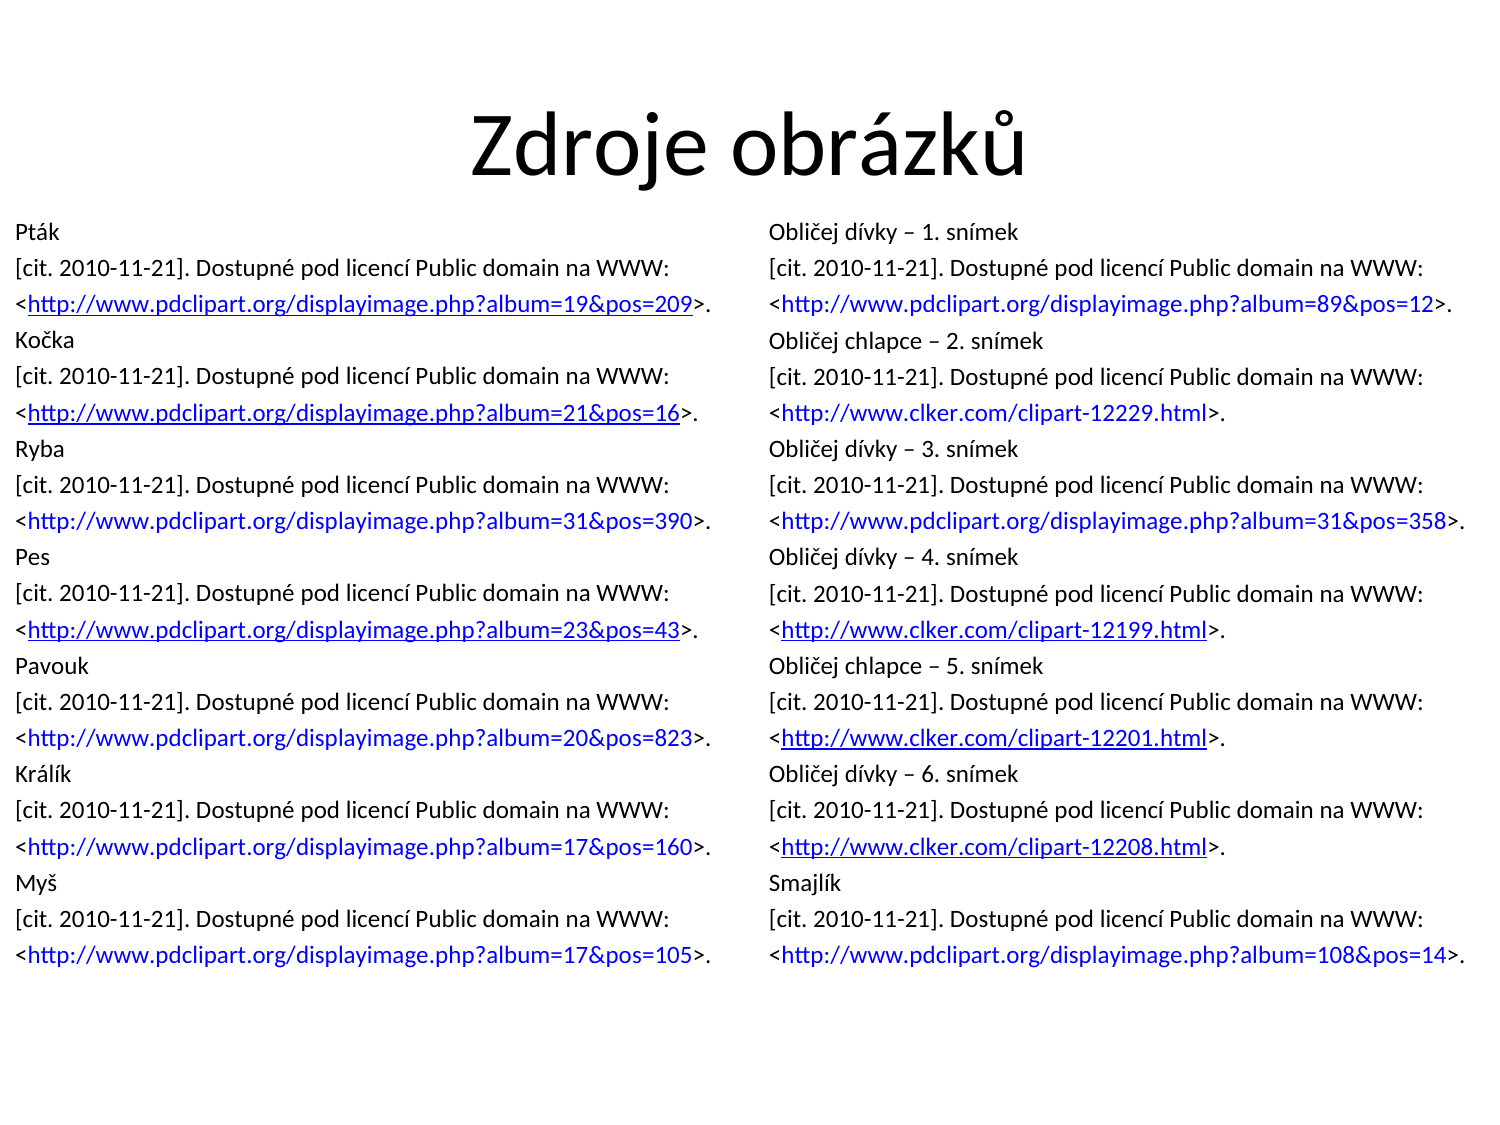

# Zdroje obrázků
Pták
[cit. 2010-11-21]. Dostupné pod licencí Public domain na WWW:
<http://www.pdclipart.org/displayimage.php?album=19&pos=209>.
Kočka
[cit. 2010-11-21]. Dostupné pod licencí Public domain na WWW:
<http://www.pdclipart.org/displayimage.php?album=21&pos=16>.
Ryba
[cit. 2010-11-21]. Dostupné pod licencí Public domain na WWW:
<http://www.pdclipart.org/displayimage.php?album=31&pos=390>.
Pes
[cit. 2010-11-21]. Dostupné pod licencí Public domain na WWW:
<http://www.pdclipart.org/displayimage.php?album=23&pos=43>.
Pavouk
[cit. 2010-11-21]. Dostupné pod licencí Public domain na WWW:
<http://www.pdclipart.org/displayimage.php?album=20&pos=823>.
Králík
[cit. 2010-11-21]. Dostupné pod licencí Public domain na WWW:
<http://www.pdclipart.org/displayimage.php?album=17&pos=160>.
Myš
[cit. 2010-11-21]. Dostupné pod licencí Public domain na WWW:
<http://www.pdclipart.org/displayimage.php?album=17&pos=105>.
Obličej dívky – 1. snímek
[cit. 2010-11-21]. Dostupné pod licencí Public domain na WWW:
<http://www.pdclipart.org/displayimage.php?album=89&pos=12>.
Obličej chlapce – 2. snímek
[cit. 2010-11-21]. Dostupné pod licencí Public domain na WWW:
<http://www.clker.com/clipart-12229.html>.
Obličej dívky – 3. snímek
[cit. 2010-11-21]. Dostupné pod licencí Public domain na WWW:
<http://www.pdclipart.org/displayimage.php?album=31&pos=358>.
Obličej dívky – 4. snímek
[cit. 2010-11-21]. Dostupné pod licencí Public domain na WWW:
<http://www.clker.com/clipart-12199.html>.
Obličej chlapce – 5. snímek
[cit. 2010-11-21]. Dostupné pod licencí Public domain na WWW:
<http://www.clker.com/clipart-12201.html>.
Obličej dívky – 6. snímek
[cit. 2010-11-21]. Dostupné pod licencí Public domain na WWW:
<http://www.clker.com/clipart-12208.html>.
Smajlík
[cit. 2010-11-21]. Dostupné pod licencí Public domain na WWW:
<http://www.pdclipart.org/displayimage.php?album=108&pos=14>.